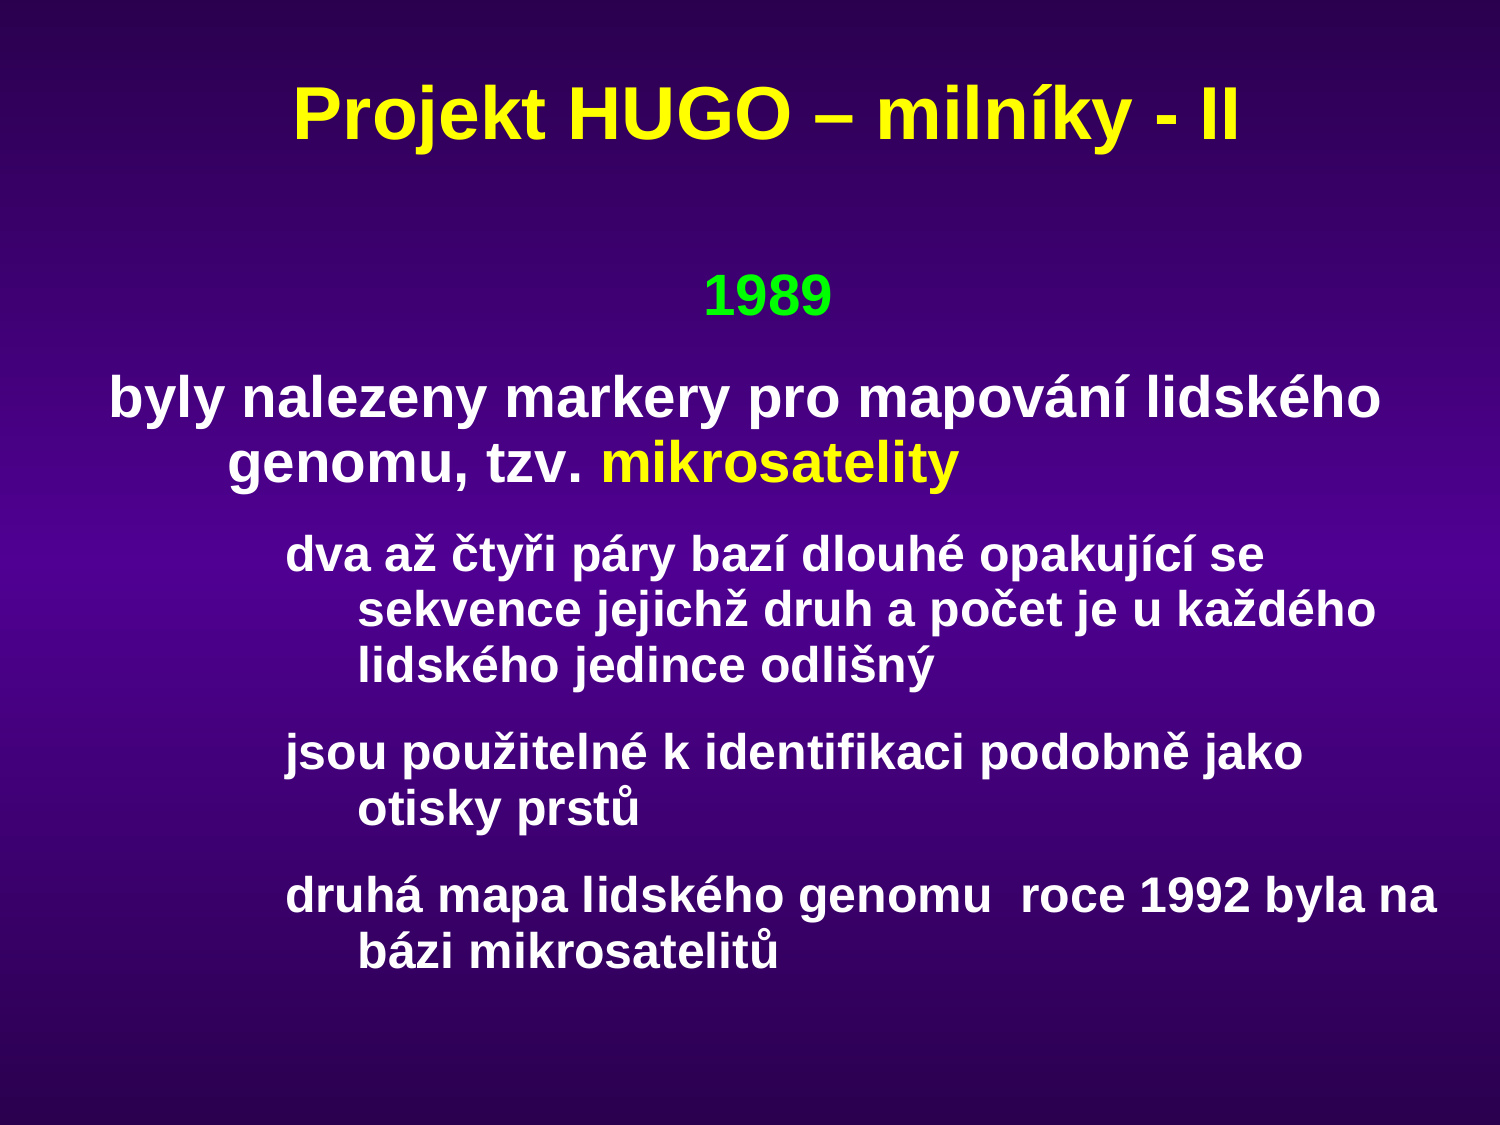

# Projekt HUGO – milníky - II
1989
byly nalezeny markery pro mapování lidského genomu, tzv. mikrosatelity
dva až čtyři páry bazí dlouhé opakující se sekvence jejichž druh a počet je u každého lidského jedince odlišný
jsou použitelné k identifikaci podobně jako otisky prstů
druhá mapa lidského genomu roce 1992 byla na bázi mikrosatelitů